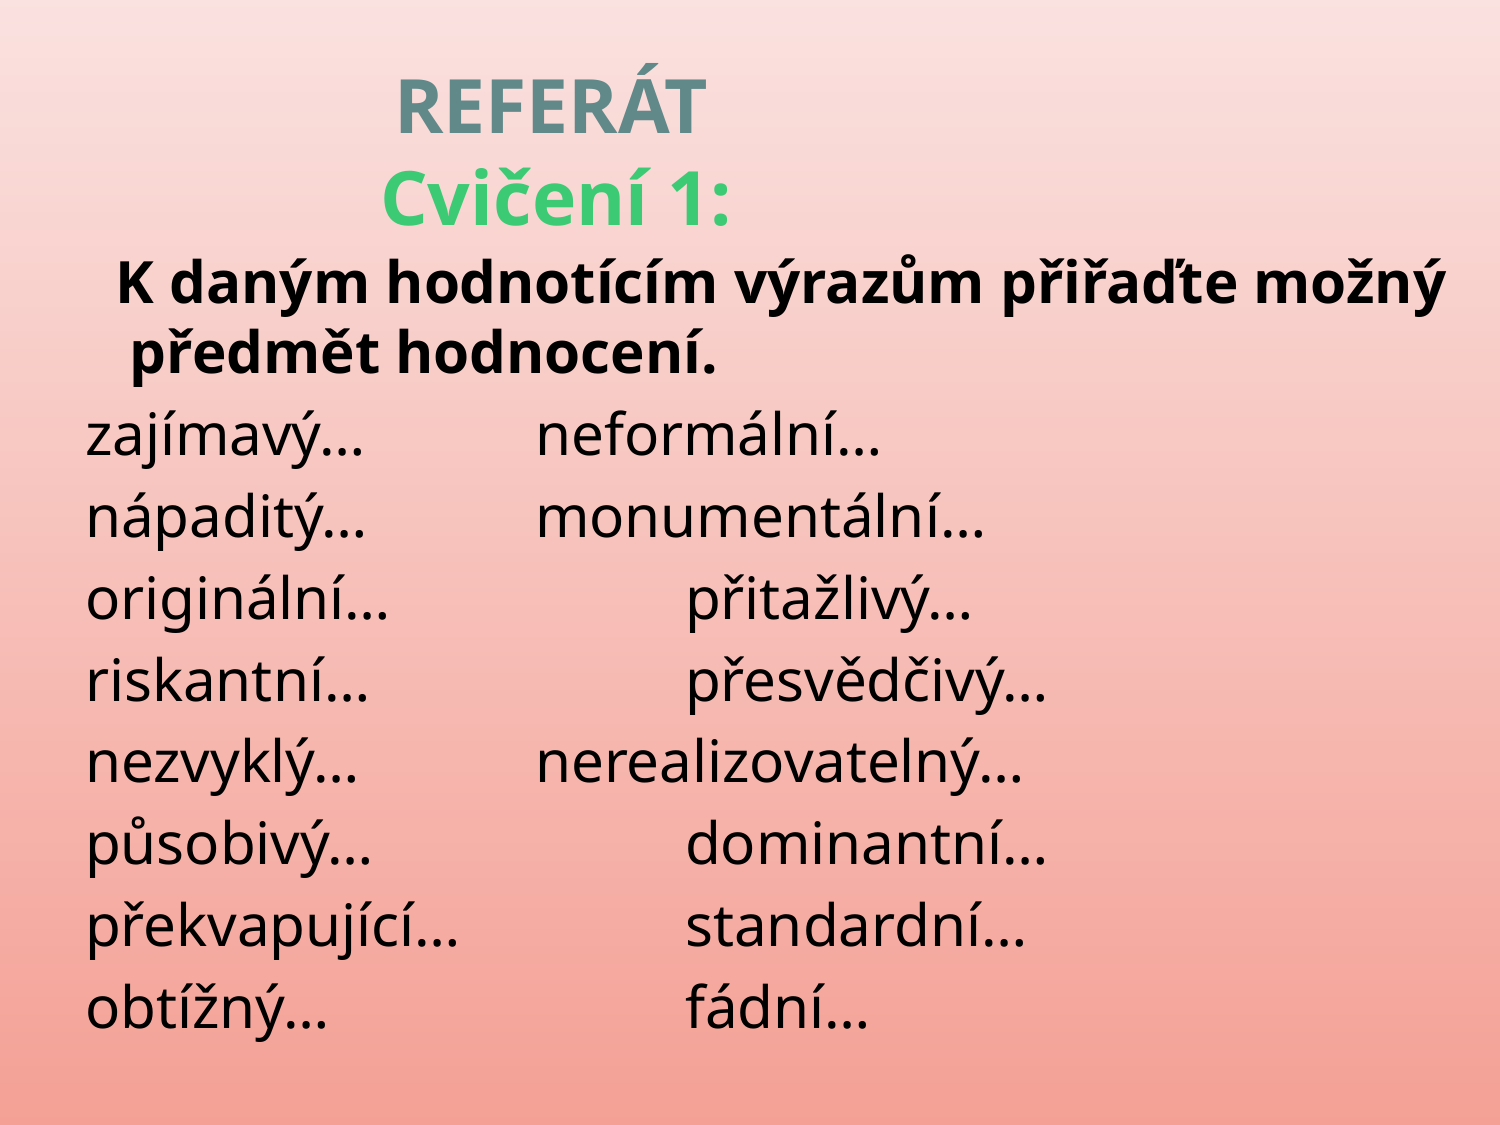

# REFERÁT Cvičení 1:
 K daným hodnotícím výrazům přiřaďte možný předmět hodnocení.
zajímavý… 		neformální…
nápaditý… 		monumentální…
originální… 		přitažlivý…
riskantní… 		přesvědčivý…
nezvyklý… 		nerealizovatelný…
působivý… 		dominantní…
překvapující…		standardní…
obtížný…			fádní…